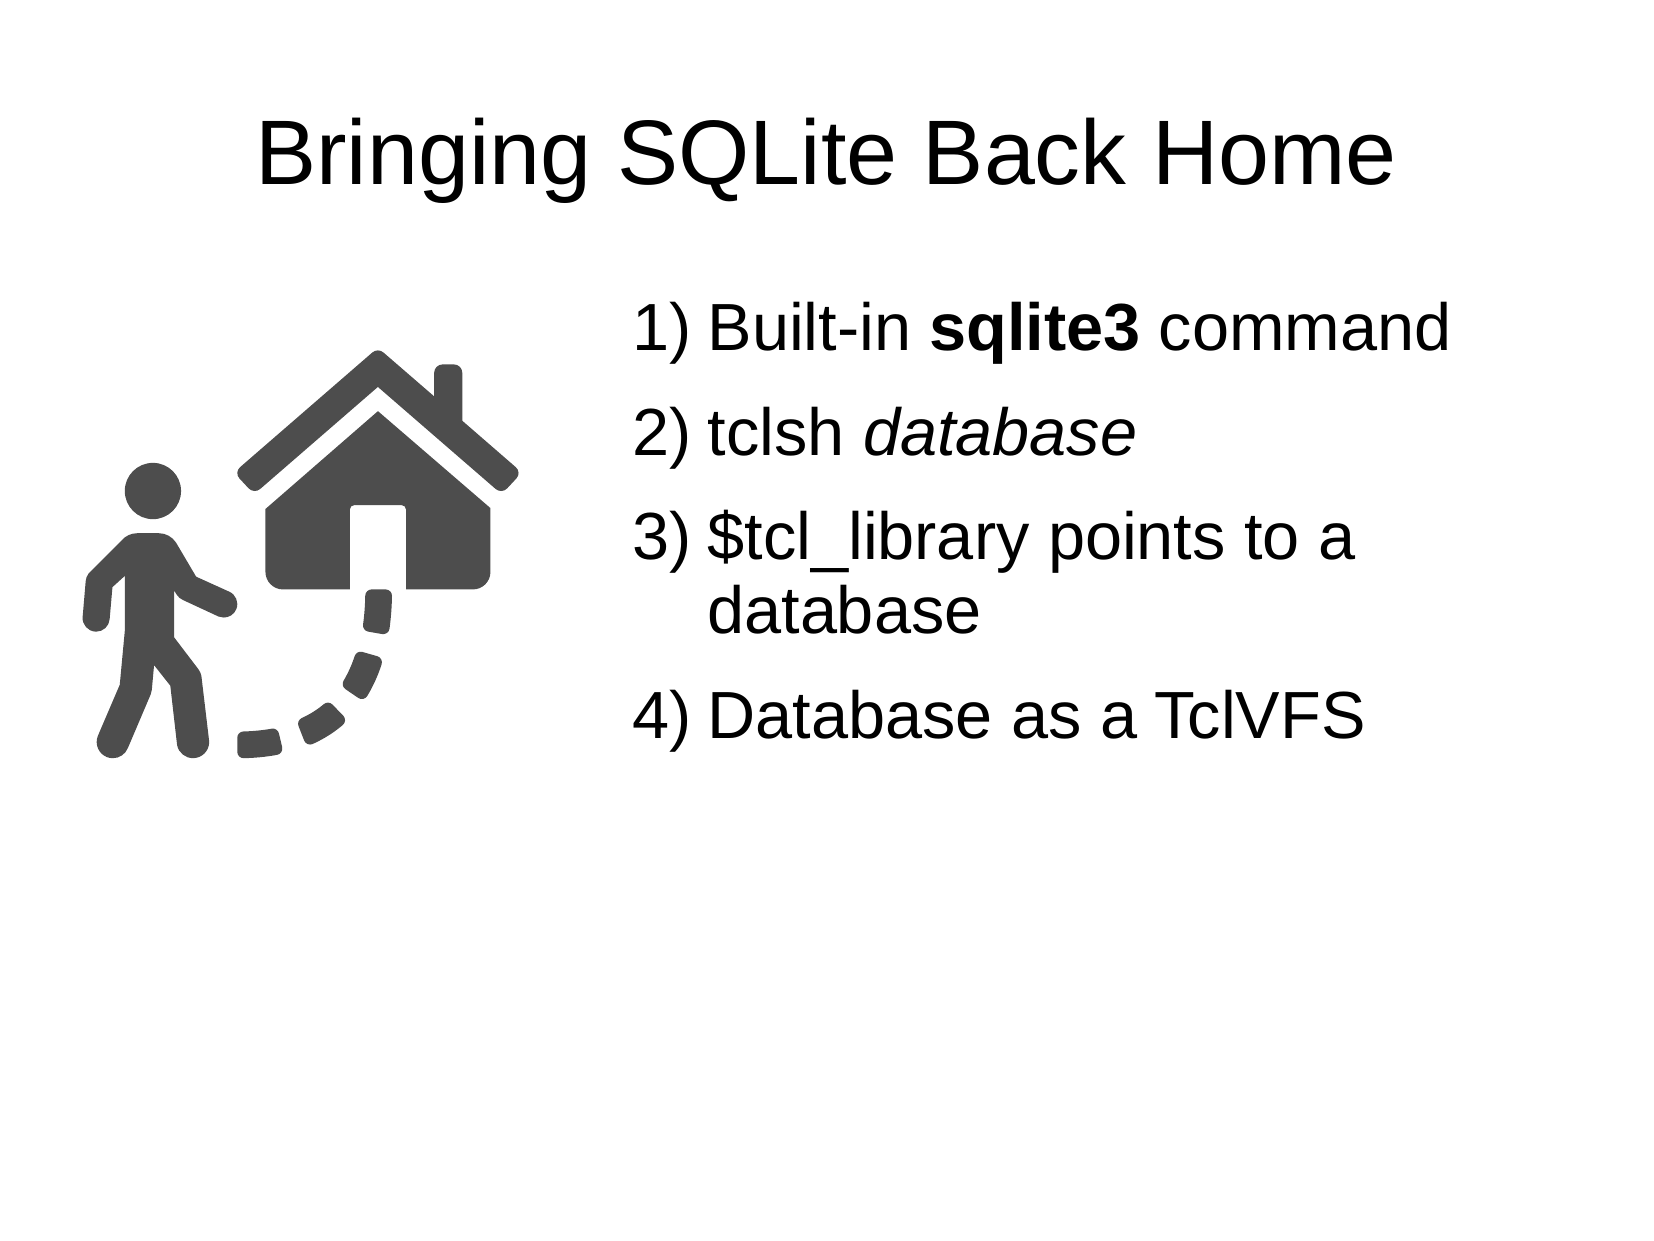

# Bringing SQLite Back Home
Built-in sqlite3 command
tclsh database
$tcl_library points to a database
Database as a TclVFS